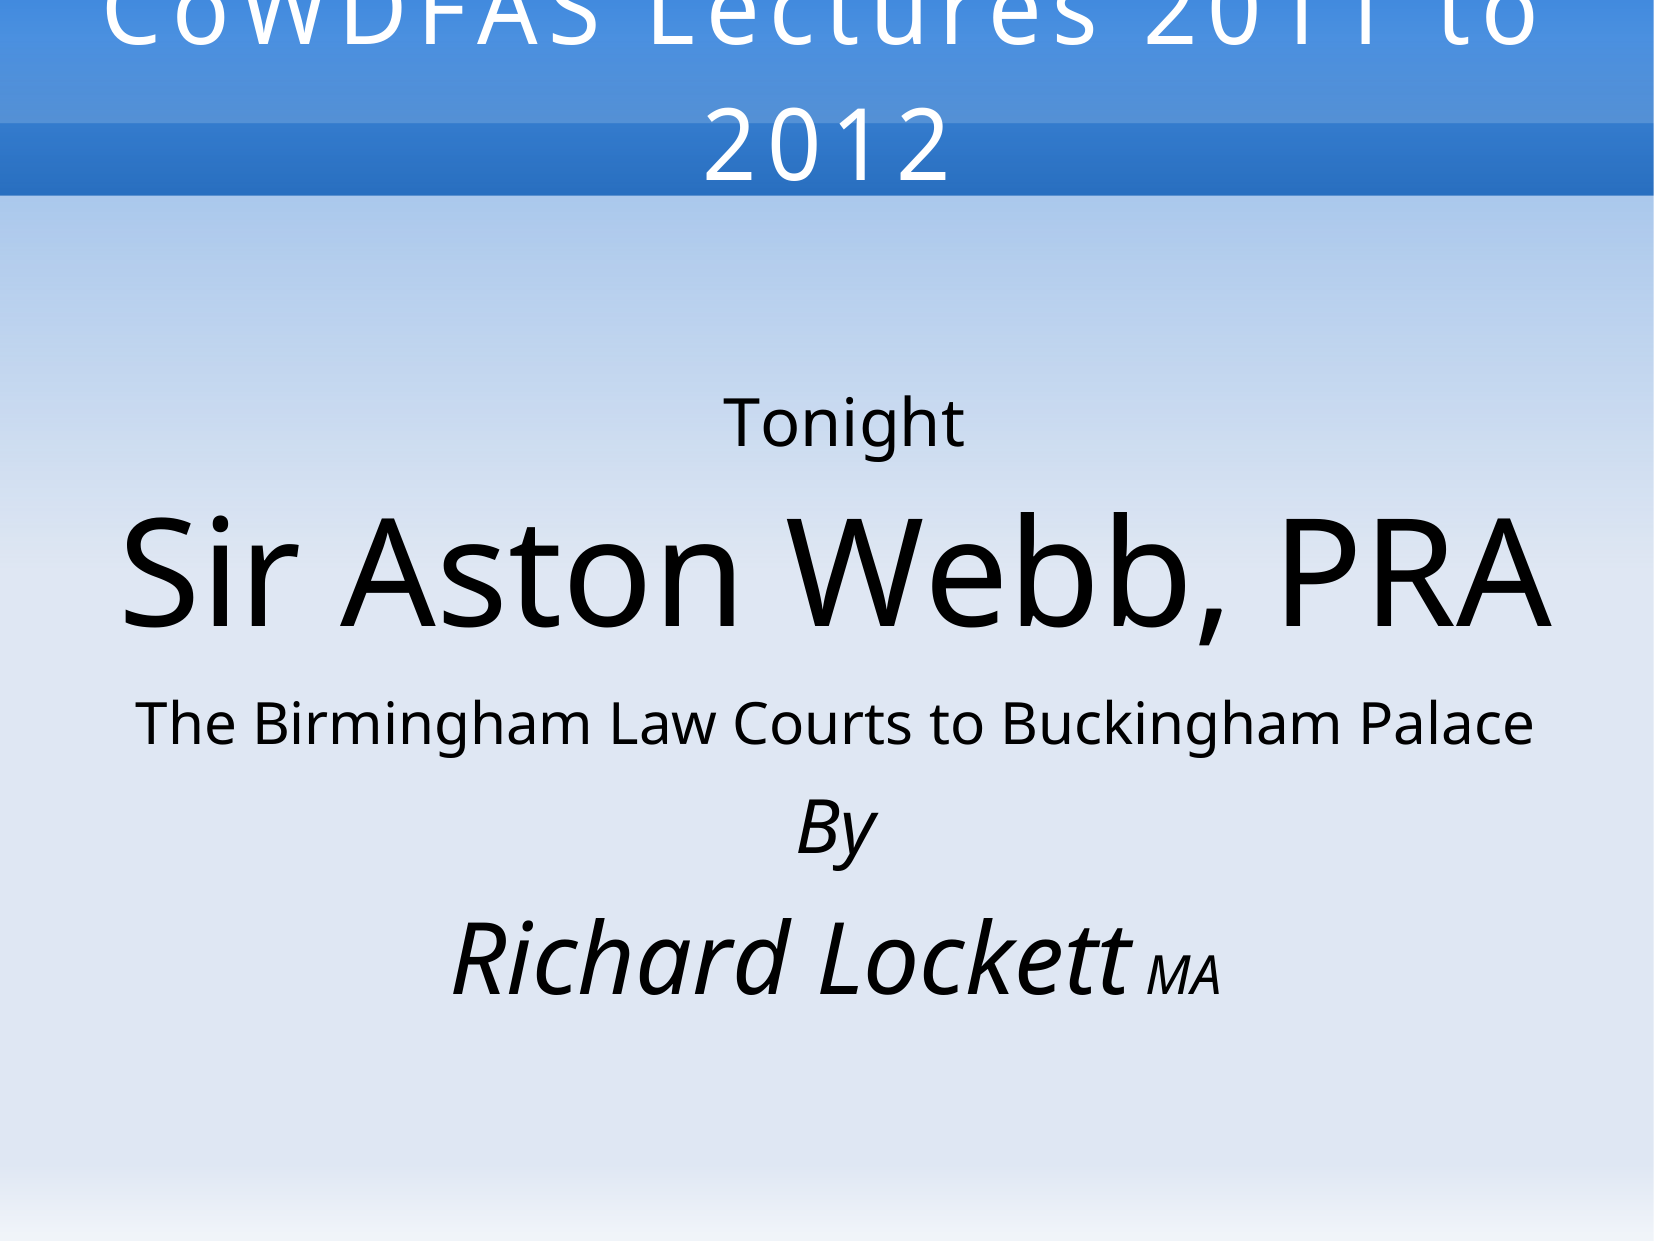

# CoWDFAS Lectures 2011 to 2012
Tonight
Sir Aston Webb, PRA
The Birmingham Law Courts to Buckingham Palace
By
Richard Lockett MA